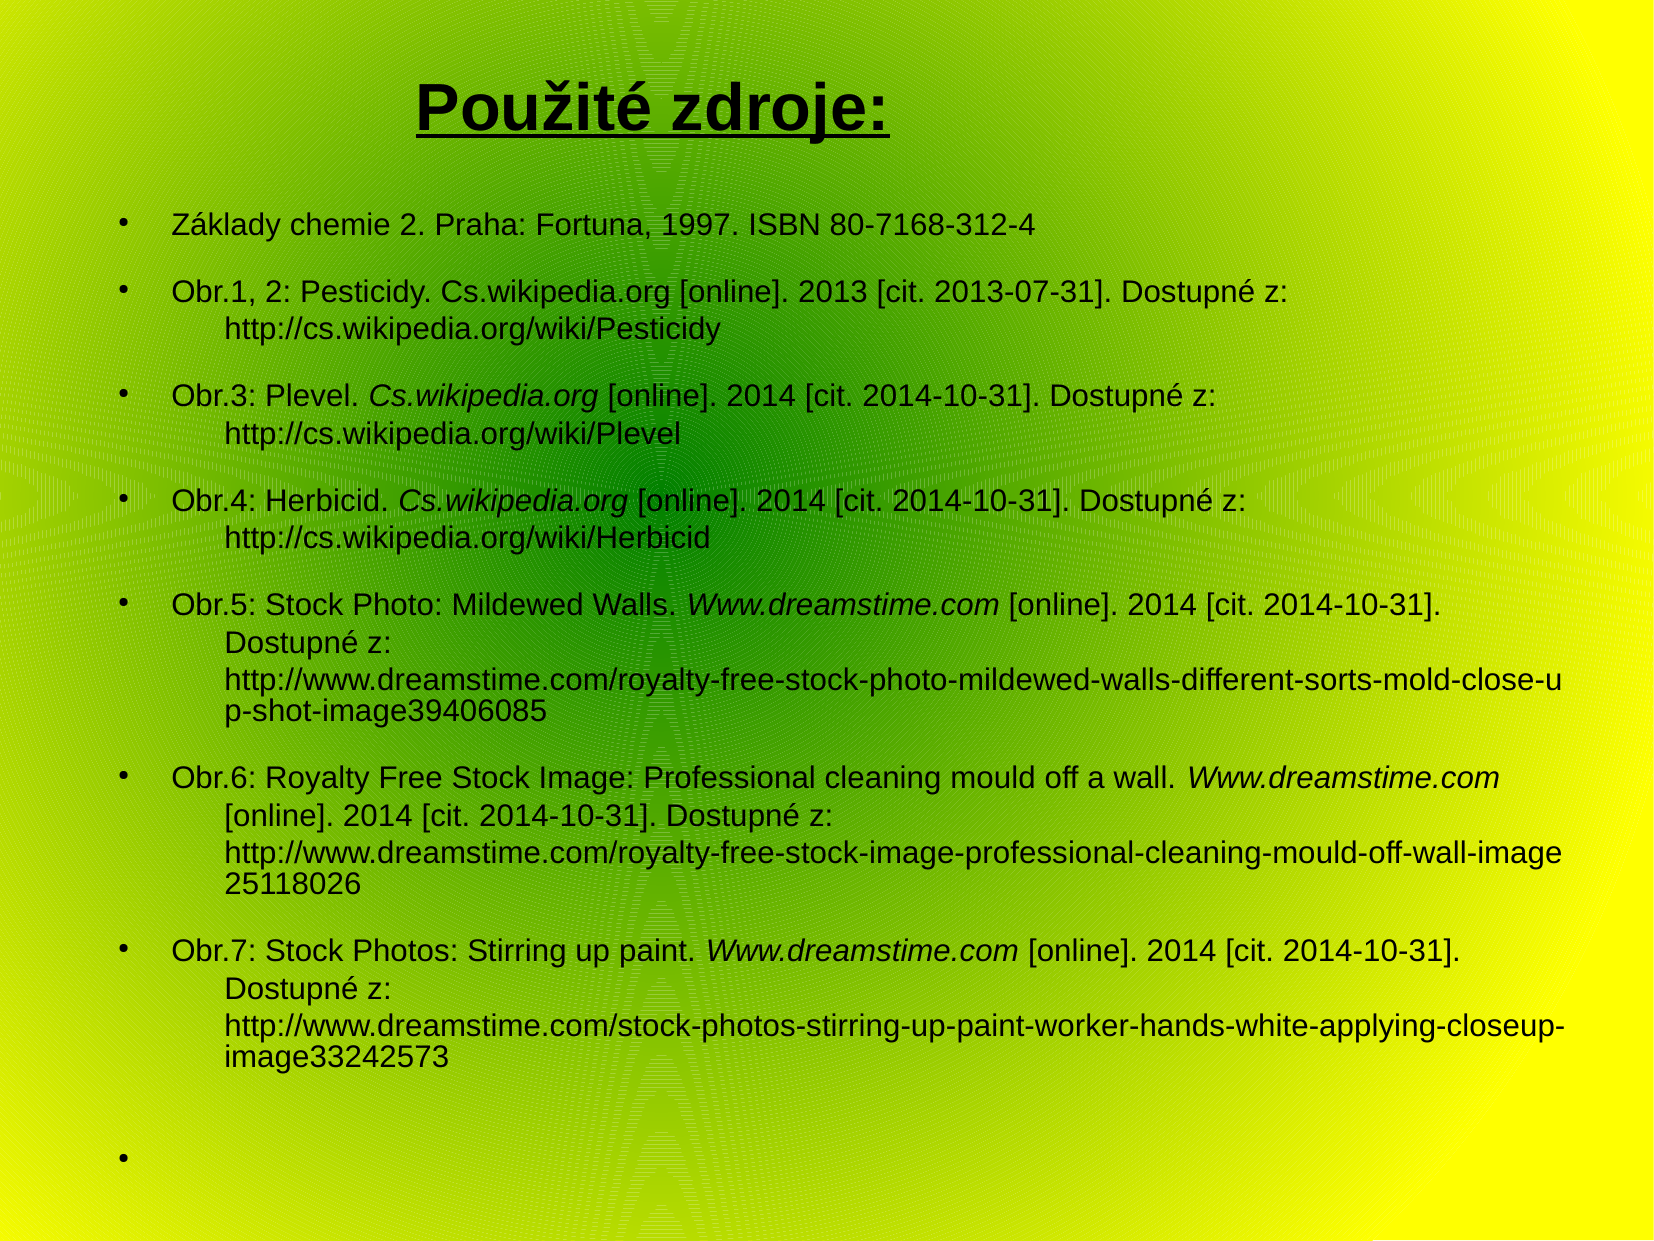

# Použité zdroje:
Základy chemie 2. Praha: Fortuna, 1997. ISBN 80-7168-312-4
Obr.1, 2: Pesticidy. Cs.wikipedia.org [online]. 2013 [cit. 2013-07-31]. Dostupné z: http://cs.wikipedia.org/wiki/Pesticidy
Obr.3: Plevel. Cs.wikipedia.org [online]. 2014 [cit. 2014-10-31]. Dostupné z: http://cs.wikipedia.org/wiki/Plevel
Obr.4: Herbicid. Cs.wikipedia.org [online]. 2014 [cit. 2014-10-31]. Dostupné z: http://cs.wikipedia.org/wiki/Herbicid
Obr.5: Stock Photo: Mildewed Walls. Www.dreamstime.com [online]. 2014 [cit. 2014-10-31]. Dostupné z: http://www.dreamstime.com/royalty-free-stock-photo-mildewed-walls-different-sorts-mold-close-up-shot-image39406085
Obr.6: Royalty Free Stock Image: Professional cleaning mould off a wall. Www.dreamstime.com [online]. 2014 [cit. 2014-10-31]. Dostupné z: http://www.dreamstime.com/royalty-free-stock-image-professional-cleaning-mould-off-wall-image25118026
Obr.7: Stock Photos: Stirring up paint. Www.dreamstime.com [online]. 2014 [cit. 2014-10-31]. Dostupné z: http://www.dreamstime.com/stock-photos-stirring-up-paint-worker-hands-white-applying-closeup-image33242573